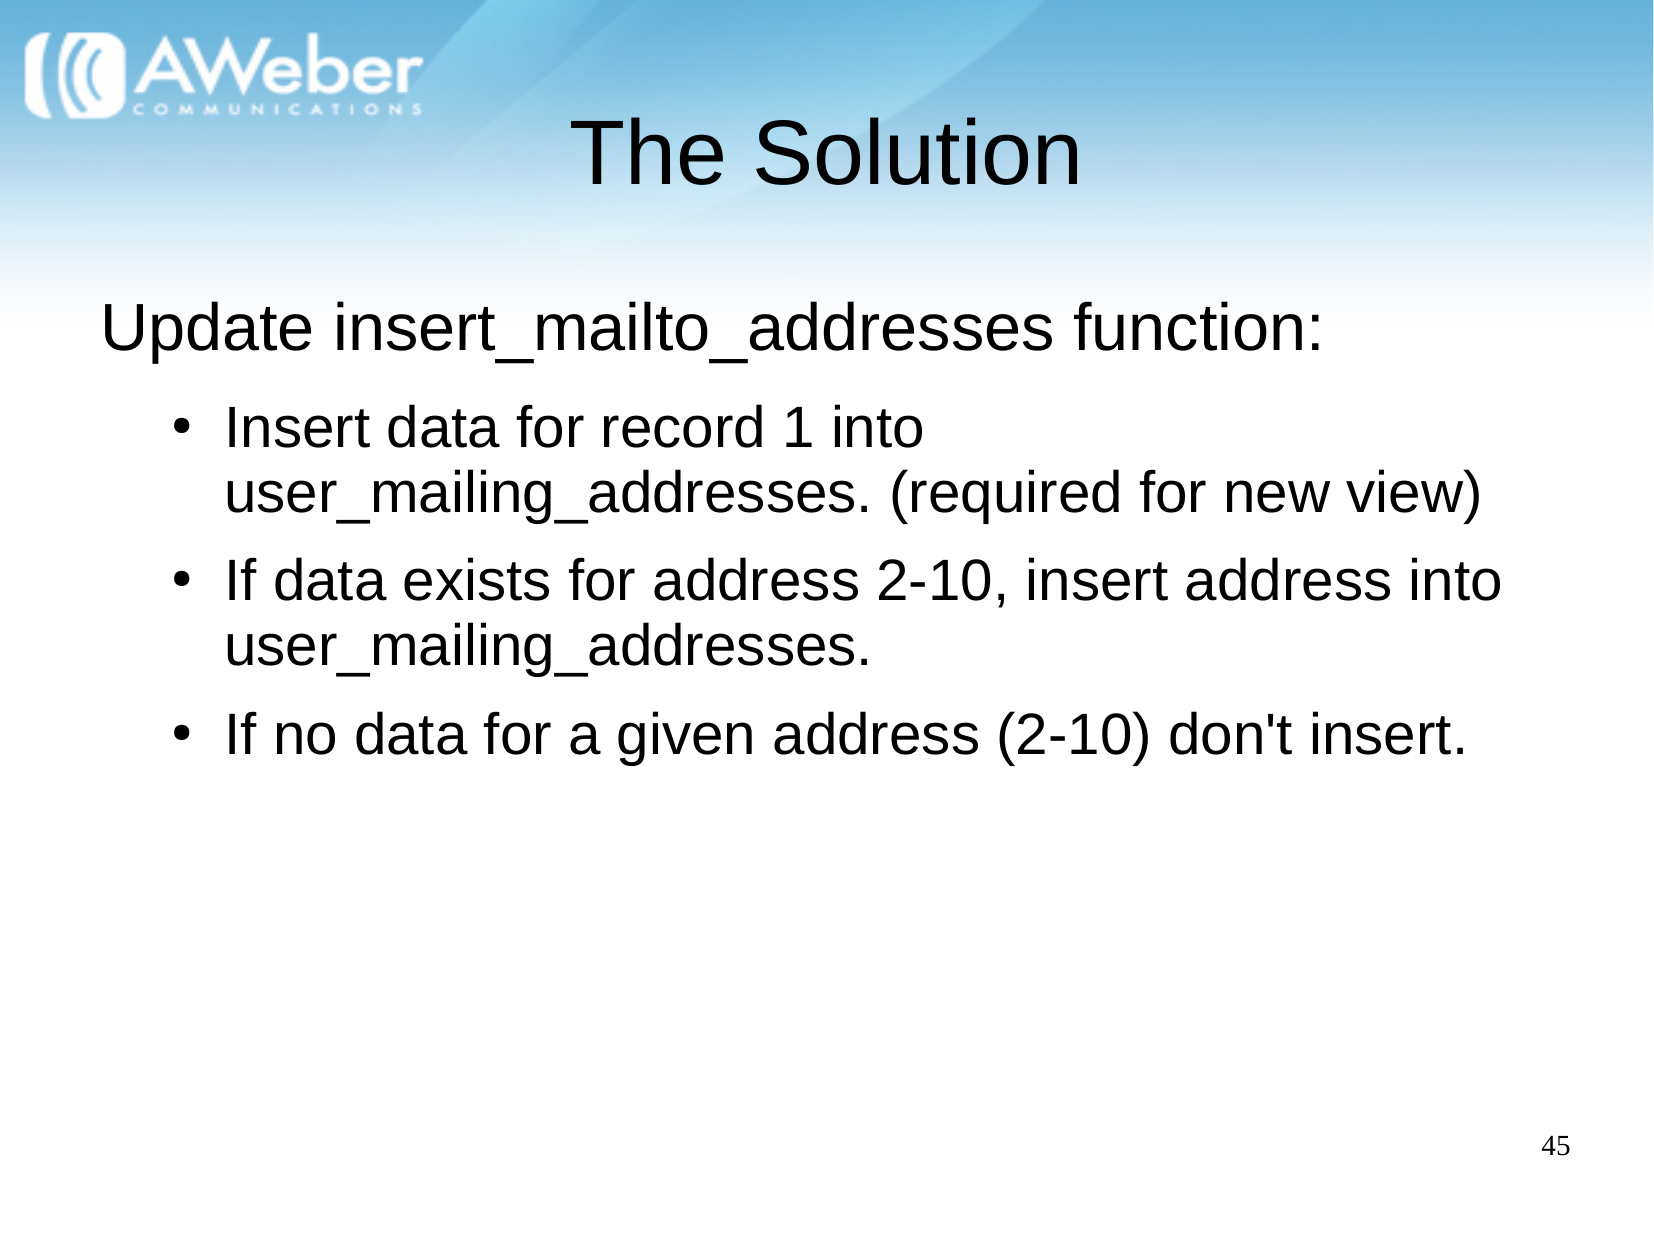

# The Solution
Update insert_mailto_addresses function:
Insert data for record 1 into user_mailing_addresses. (required for new view)
If data exists for address 2-10, insert address into user_mailing_addresses.
If no data for a given address (2-10) don't insert.
45